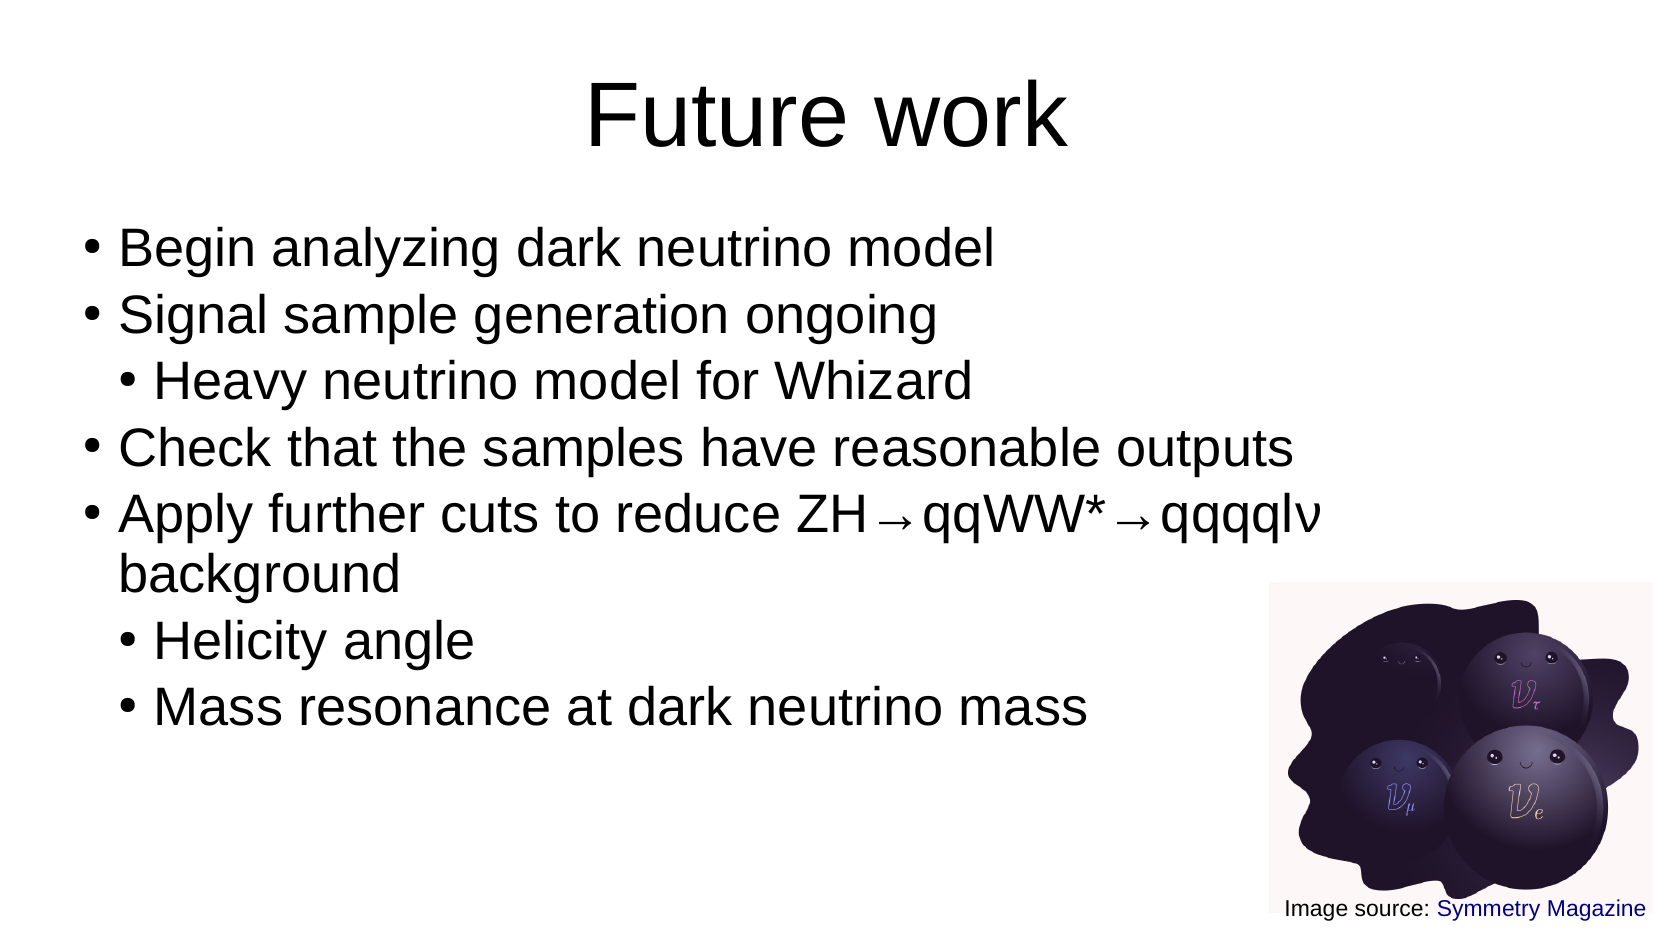

# Future work
Begin analyzing dark neutrino model
Signal sample generation ongoing
Heavy neutrino model for Whizard
Check that the samples have reasonable outputs
Apply further cuts to reduce ZH→qqWW*→qqqqlν background
Helicity angle
Mass resonance at dark neutrino mass
Image source: Symmetry Magazine